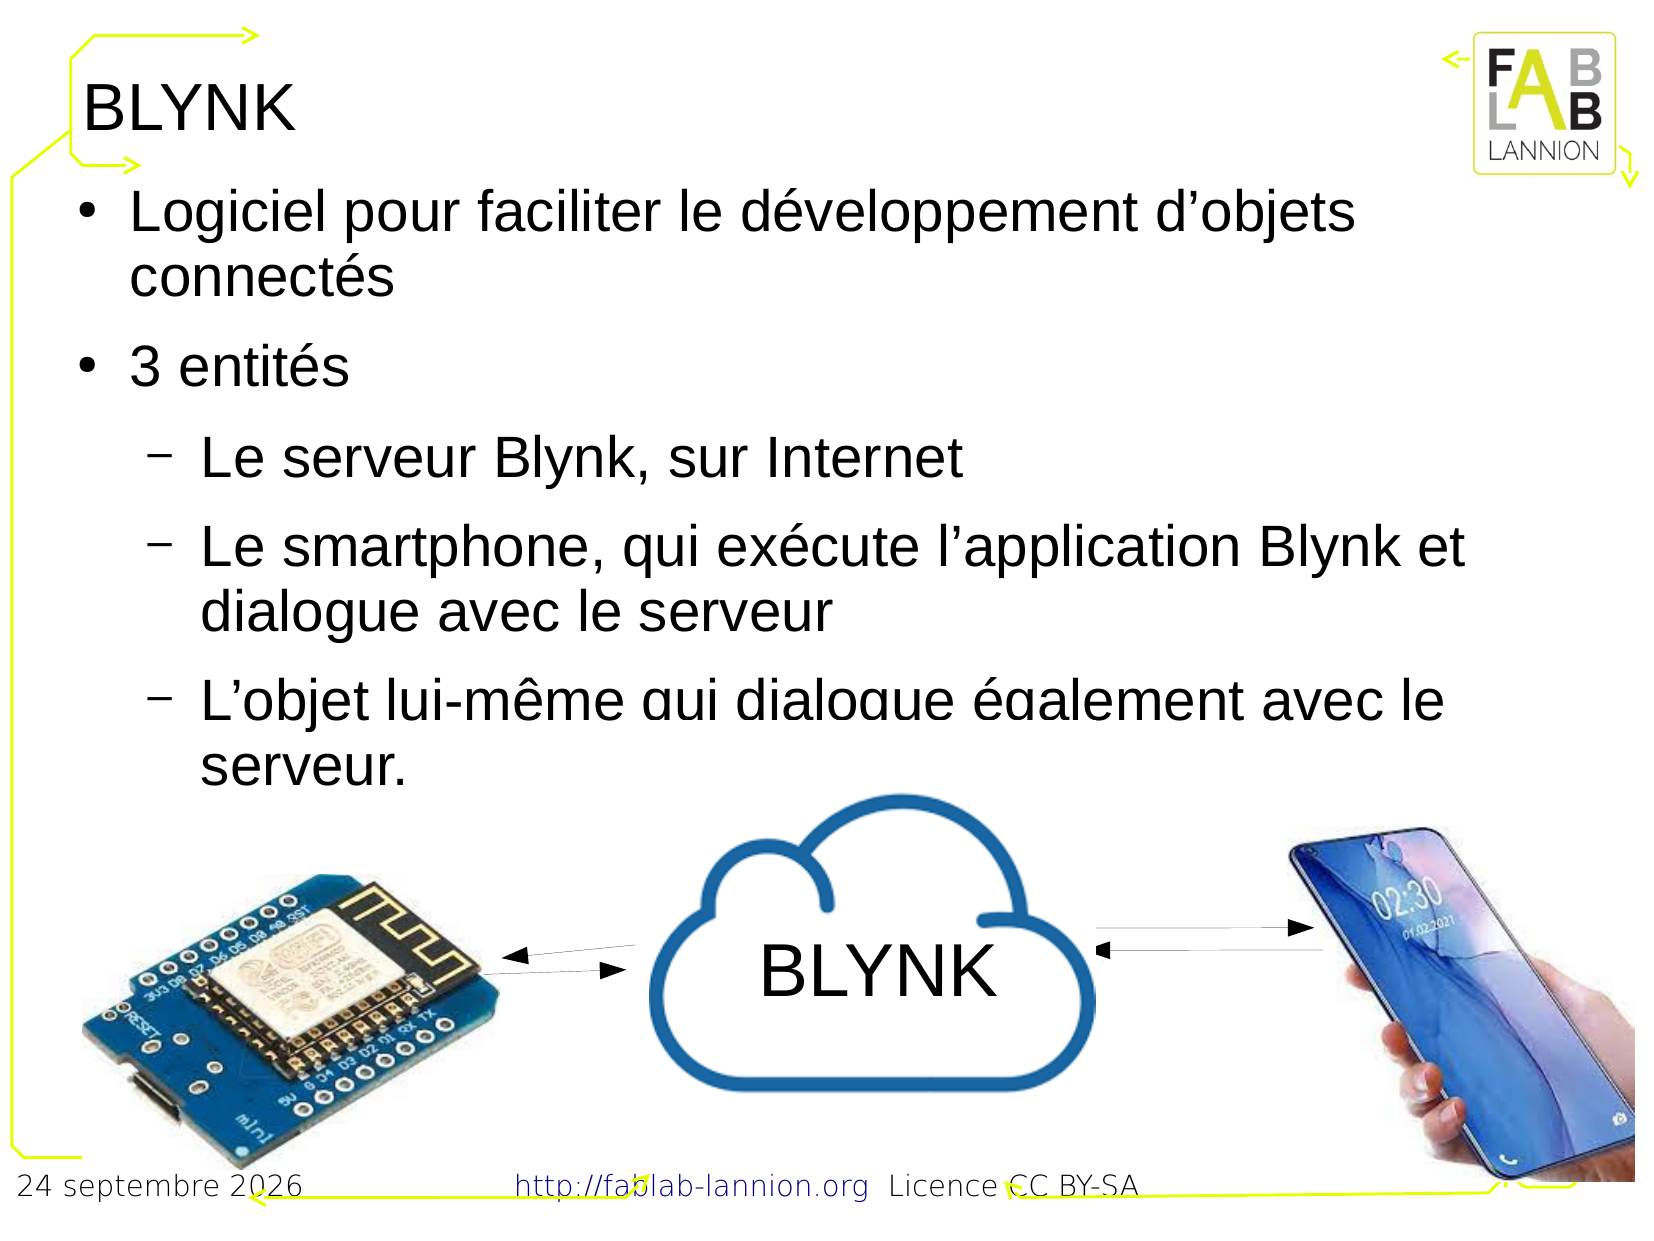

# BLYNK
Logiciel pour faciliter le développement d’objets connectés
3 entités
Le serveur Blynk, sur Internet
Le smartphone, qui exécute l’application Blynk et dialogue avec le serveur
L’objet lui-même qui dialogue également avec le serveur.
BLYNK
92